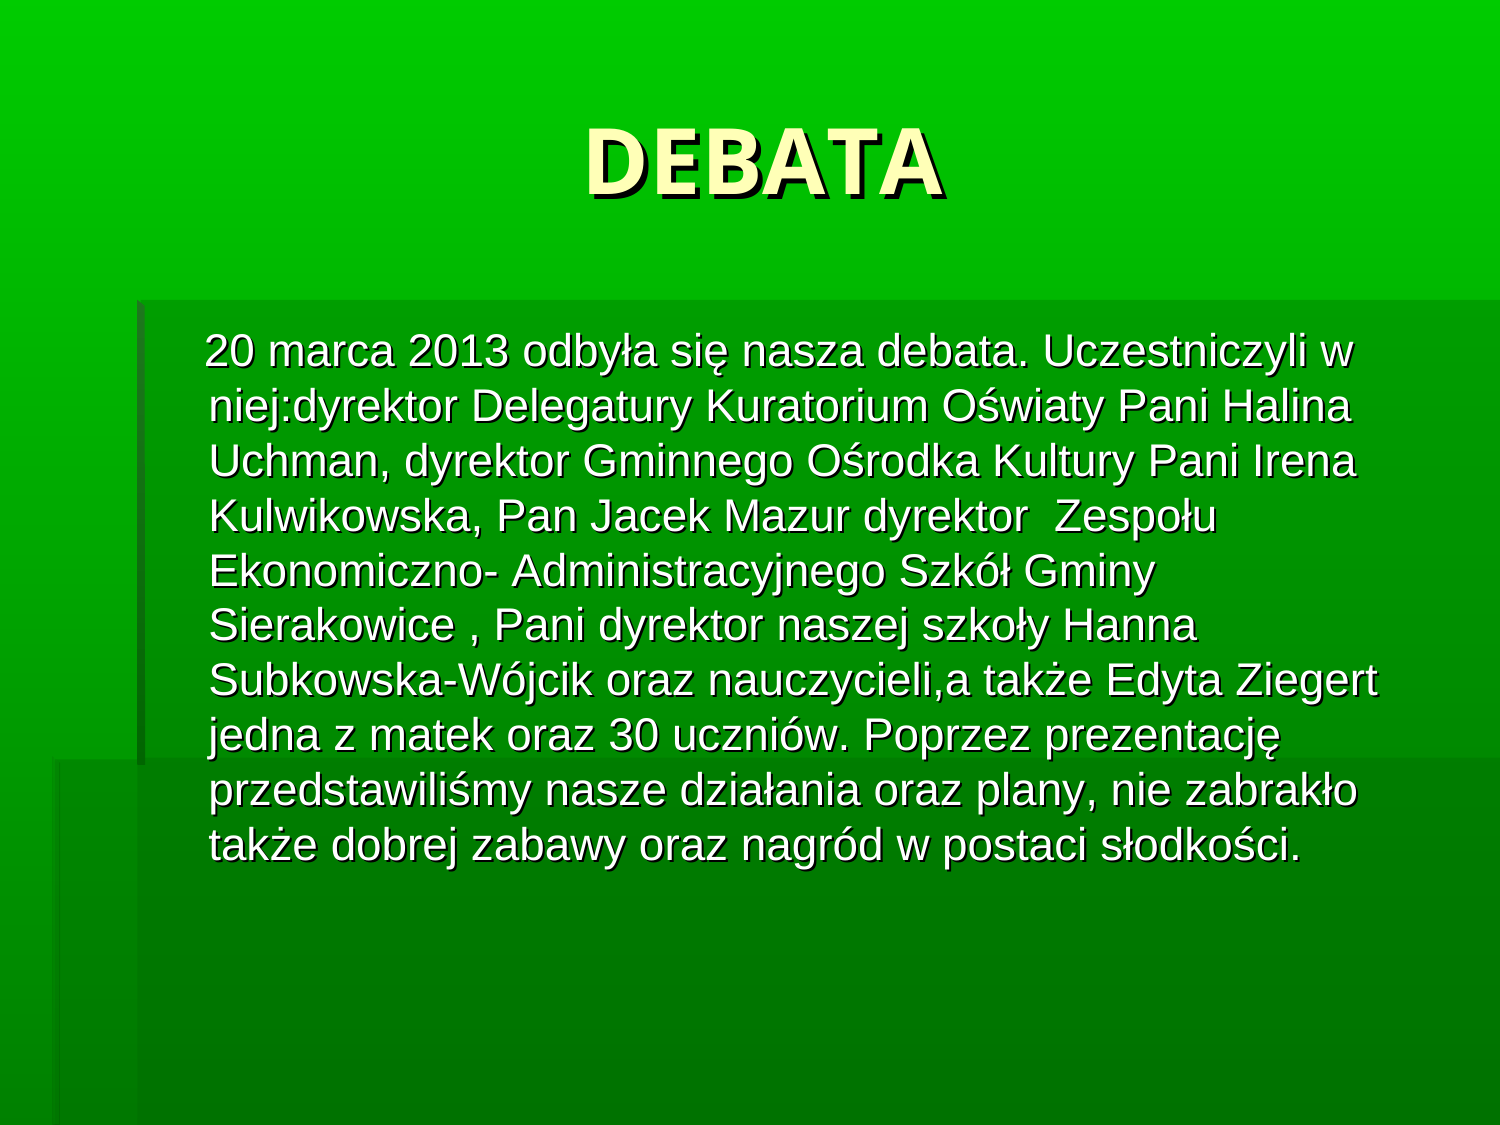

# DEBATA
 20 marca 2013 odbyła się nasza debata. Uczestniczyli w niej:dyrektor Delegatury Kuratorium Oświaty Pani Halina Uchman, dyrektor Gminnego Ośrodka Kultury Pani Irena Kulwikowska, Pan Jacek Mazur dyrektor Zespołu Ekonomiczno- Administracyjnego Szkół Gminy Sierakowice , Pani dyrektor naszej szkoły Hanna Subkowska-Wójcik oraz nauczycieli,a także Edyta Ziegert jedna z matek oraz 30 uczniów. Poprzez prezentację przedstawiliśmy nasze działania oraz plany, nie zabrakło także dobrej zabawy oraz nagród w postaci słodkości.